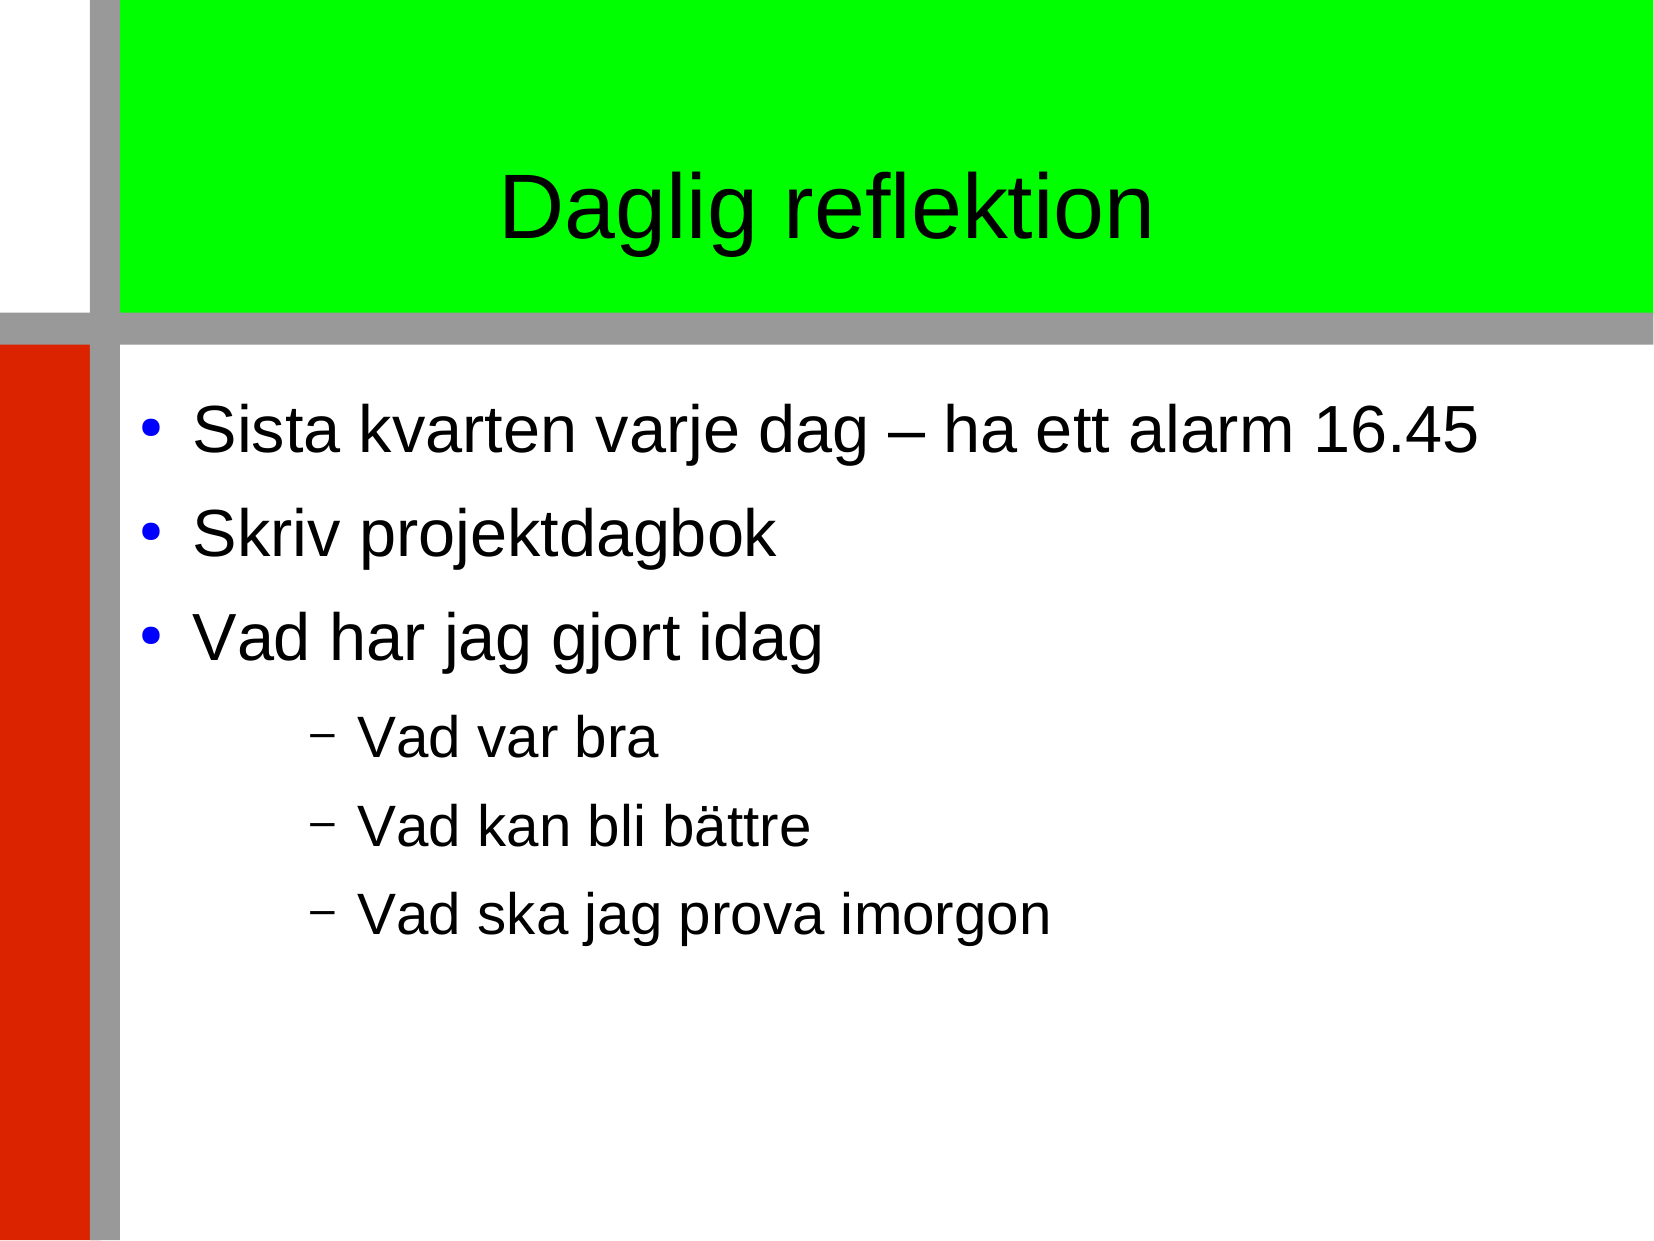

# Daglig reflektion
Sista kvarten varje dag – ha ett alarm 16.45
Skriv projektdagbok
Vad har jag gjort idag
Vad var bra
Vad kan bli bättre
Vad ska jag prova imorgon